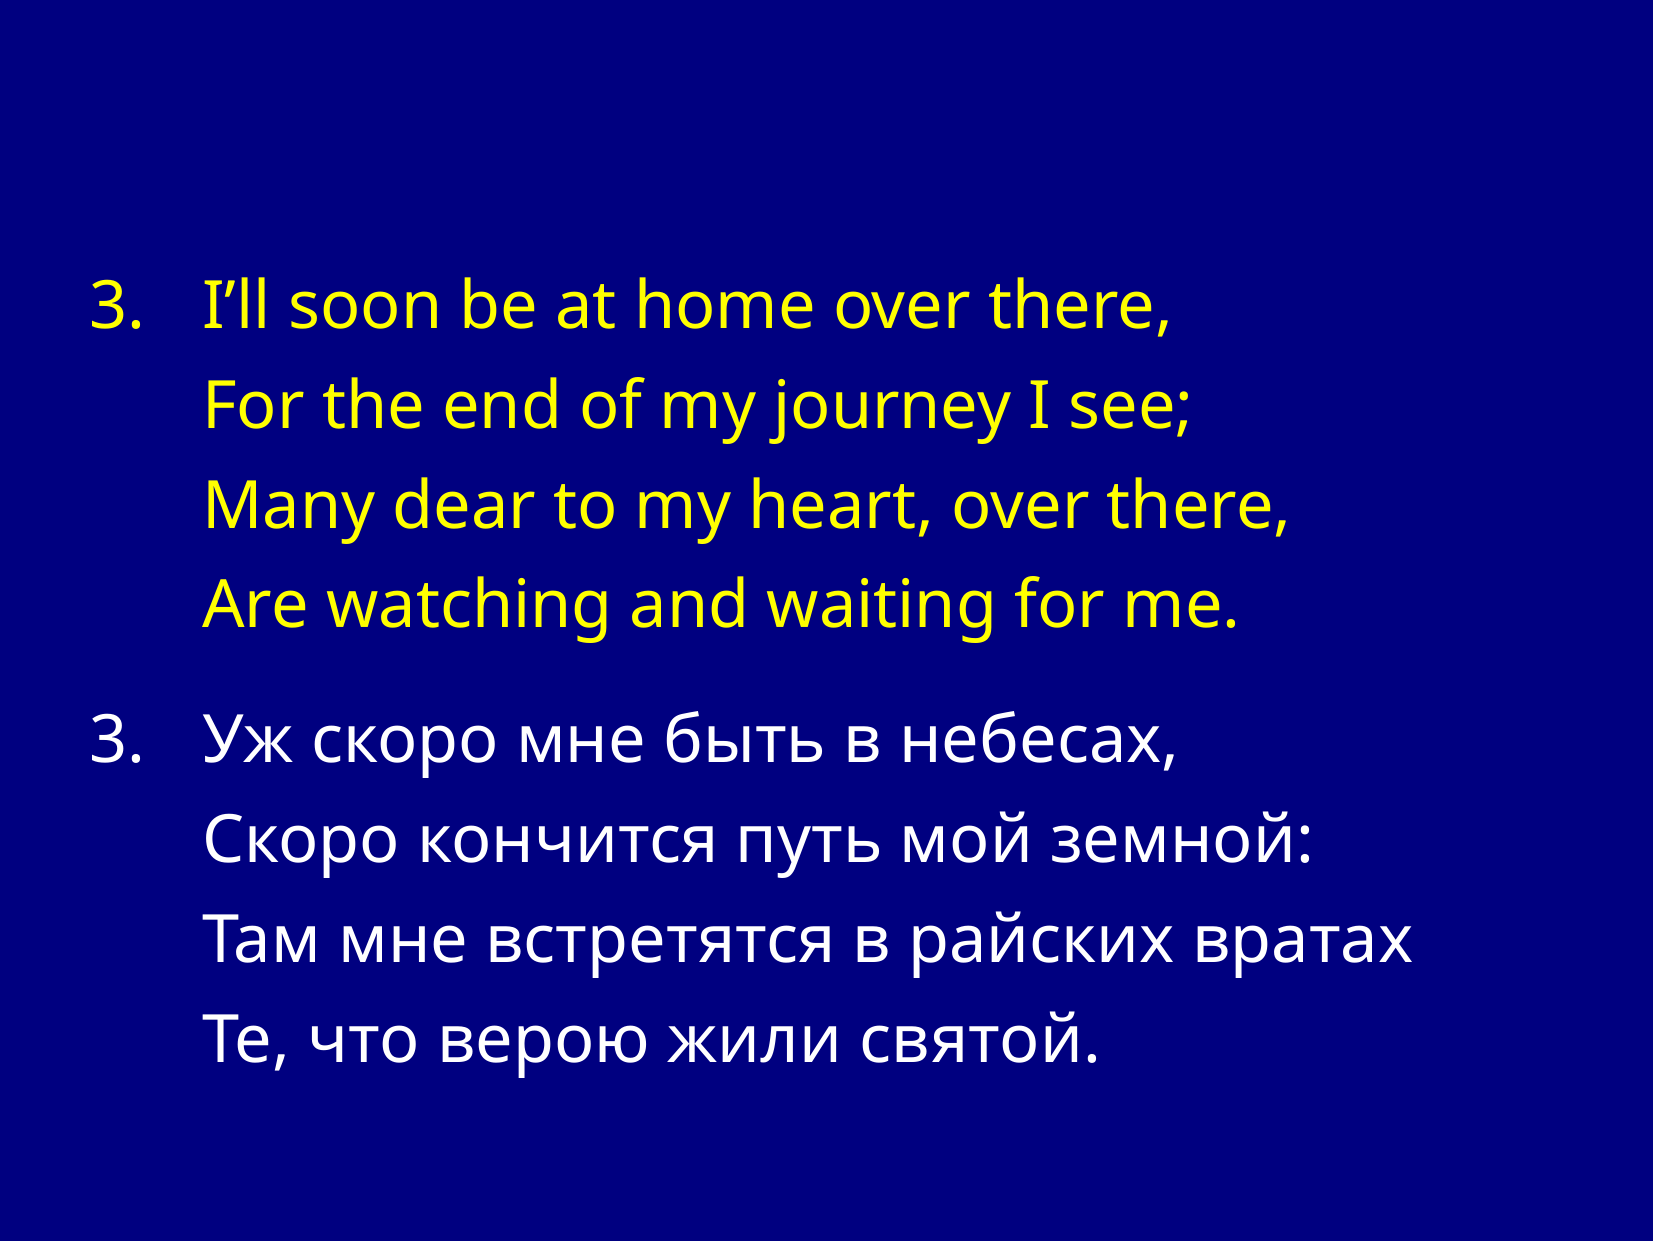

3.	I’ll soon be at home over there,
	For the end of my journey I see;
	Many dear to my heart, over there,
	Are watching and waiting for me.
3.	Уж скоро мне быть в небесах,
	Скоро кончится путь мой земной:
	Там мне встретятся в райских вратах
	Те, что верою жили святой.